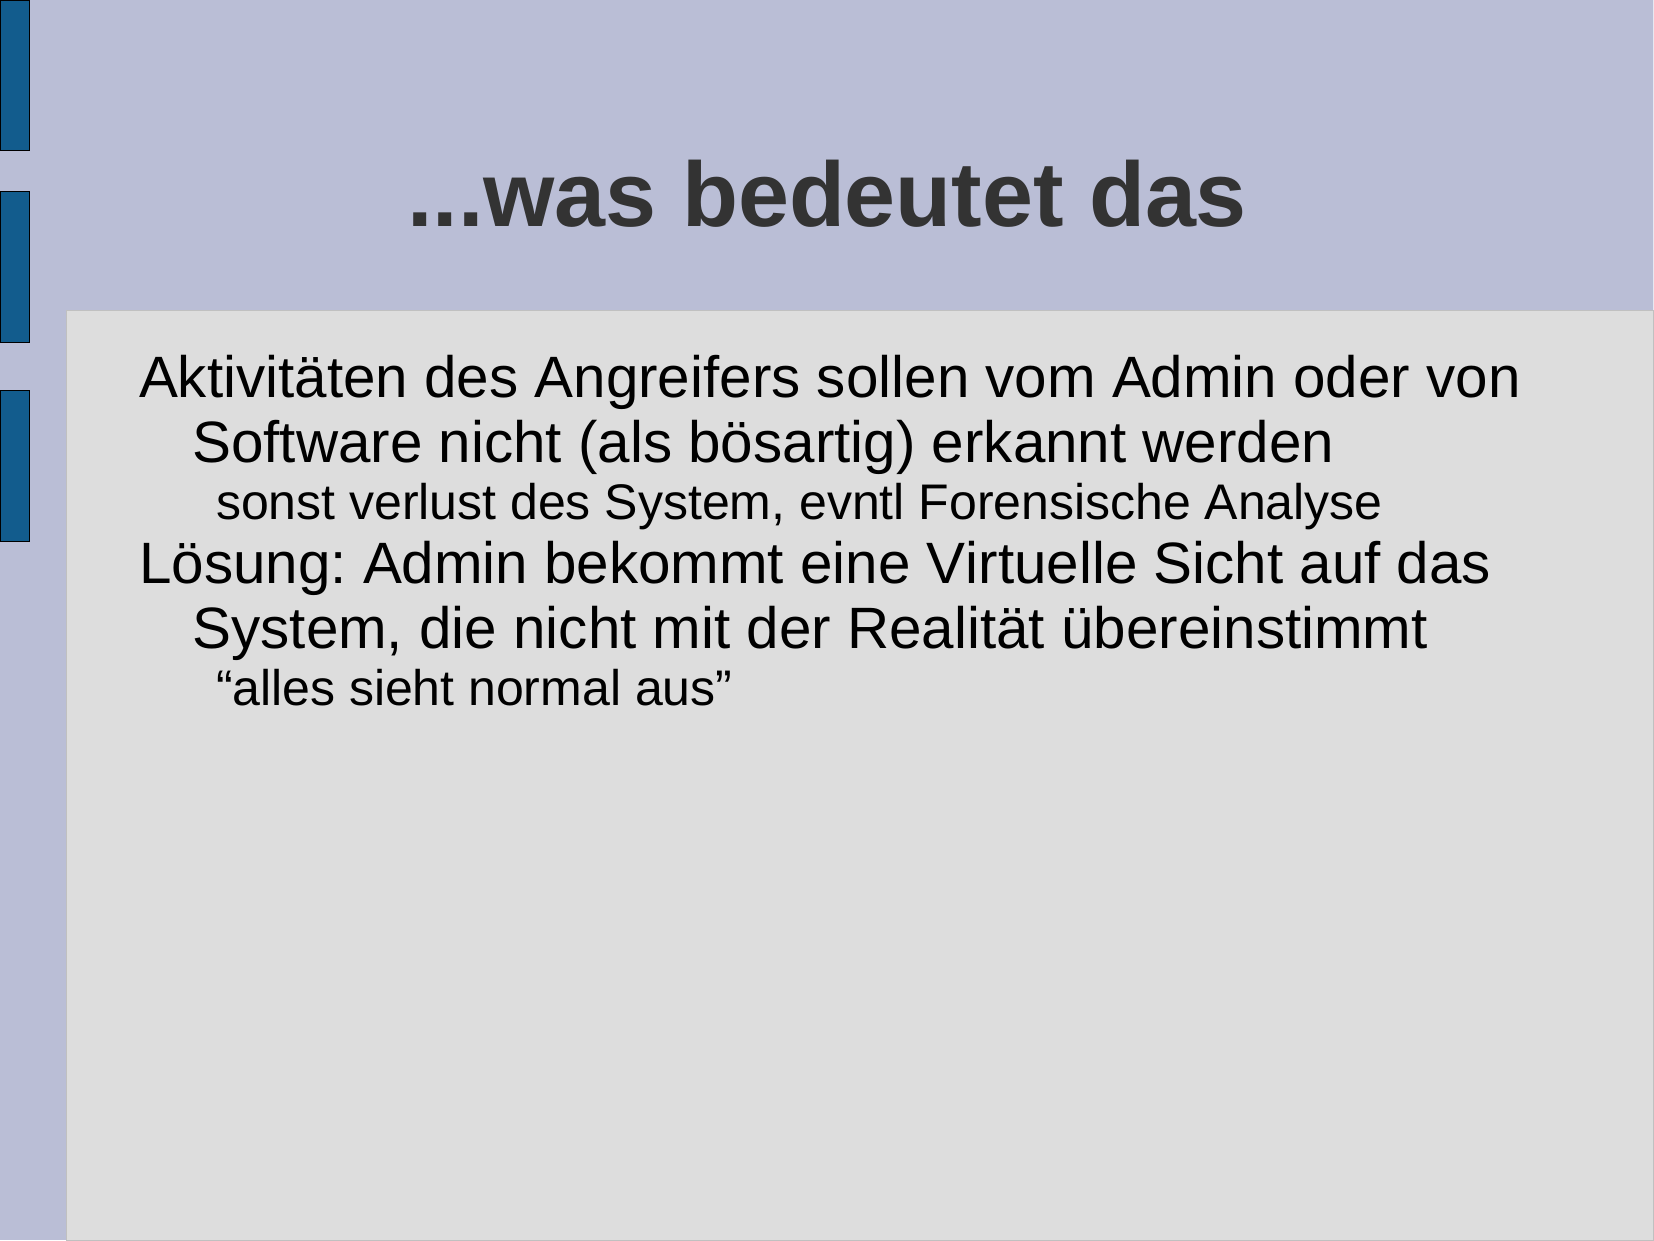

# ...was bedeutet das
Aktivitäten des Angreifers sollen vom Admin oder von Software nicht (als bösartig) erkannt werden
sonst verlust des System, evntl Forensische Analyse
Lösung: Admin bekommt eine Virtuelle Sicht auf das System, die nicht mit der Realität übereinstimmt
“alles sieht normal aus”